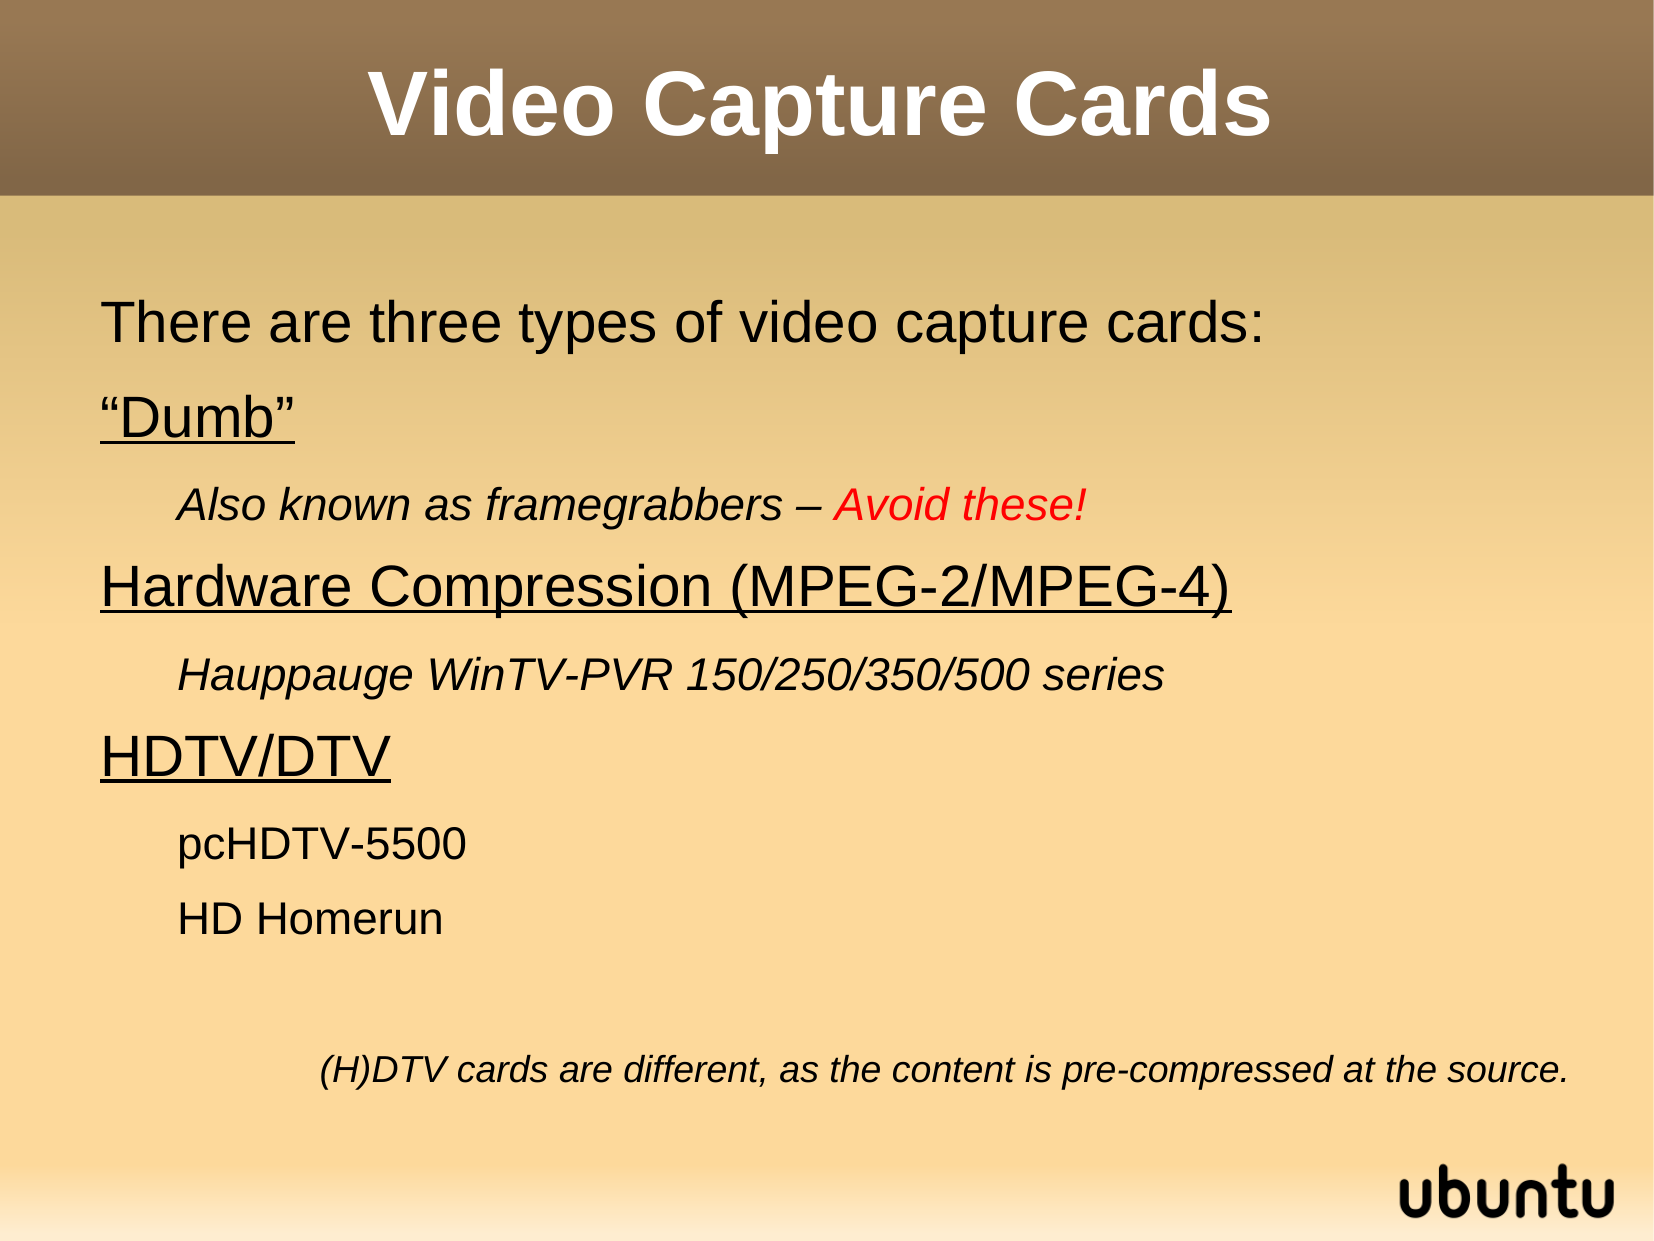

# Video Capture Cards
There are three types of video capture cards:
“Dumb”
Also known as framegrabbers – Avoid these!
Hardware Compression (MPEG-2/MPEG-4)
Hauppauge WinTV-PVR 150/250/350/500 series
HDTV/DTV
pcHDTV-5500
HD Homerun
(H)DTV cards are different, as the content is pre-compressed at the source.